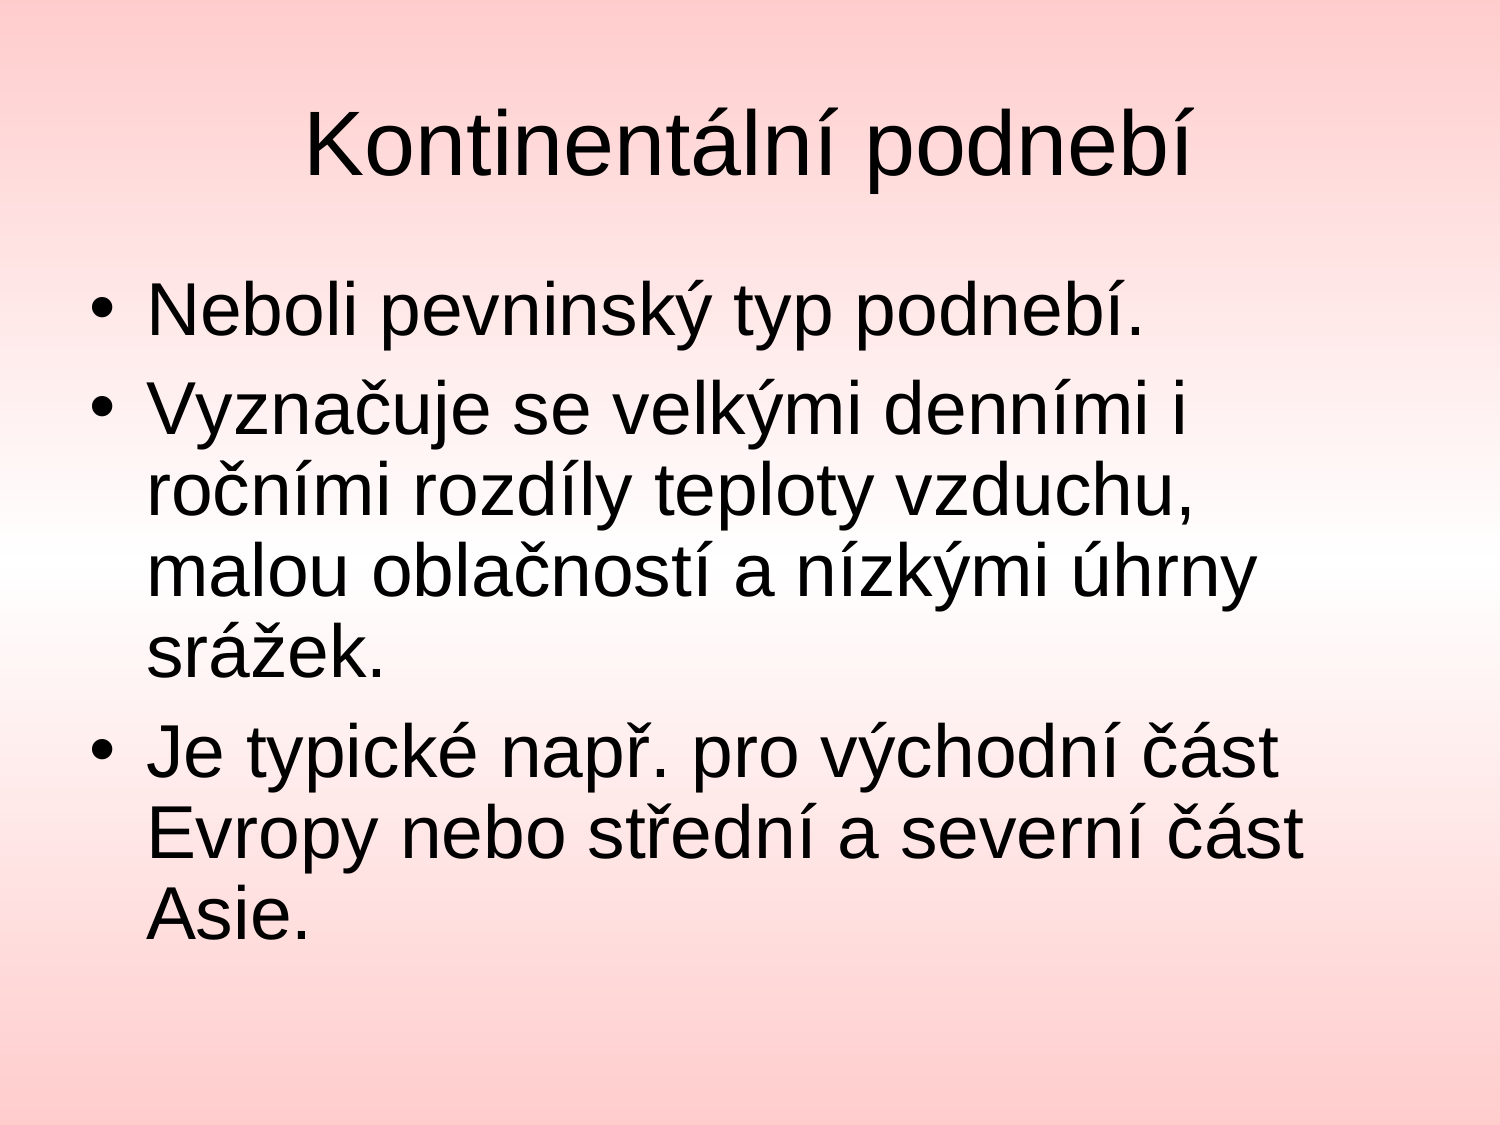

# Kontinentální podnebí
Neboli pevninský typ podnebí.
Vyznačuje se velkými denními i ročními rozdíly teploty vzduchu, malou oblačností a nízkými úhrny srážek.
Je typické např. pro východní část Evropy nebo střední a severní část Asie.